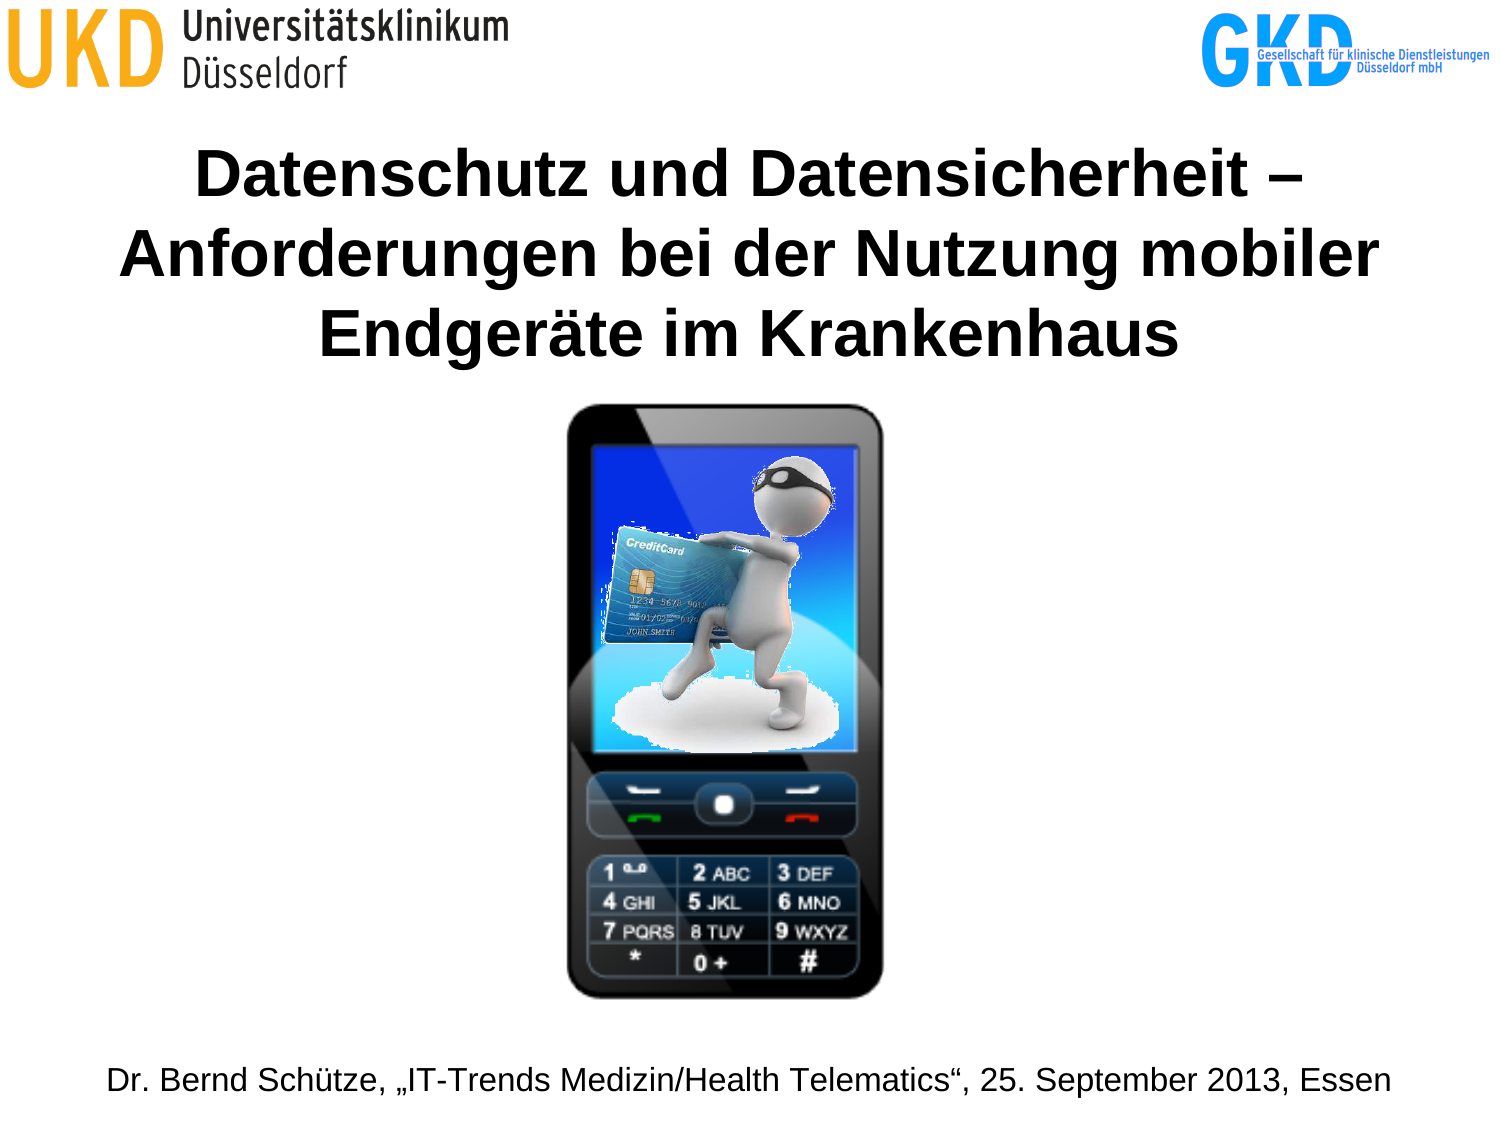

# Datenschutz und Datensicherheit – Anforderungen bei der Nutzung mobiler Endgeräte im Krankenhaus
Dr. Bernd Schütze, „IT-Trends Medizin/Health Telematics“, 25. September 2013, Essen